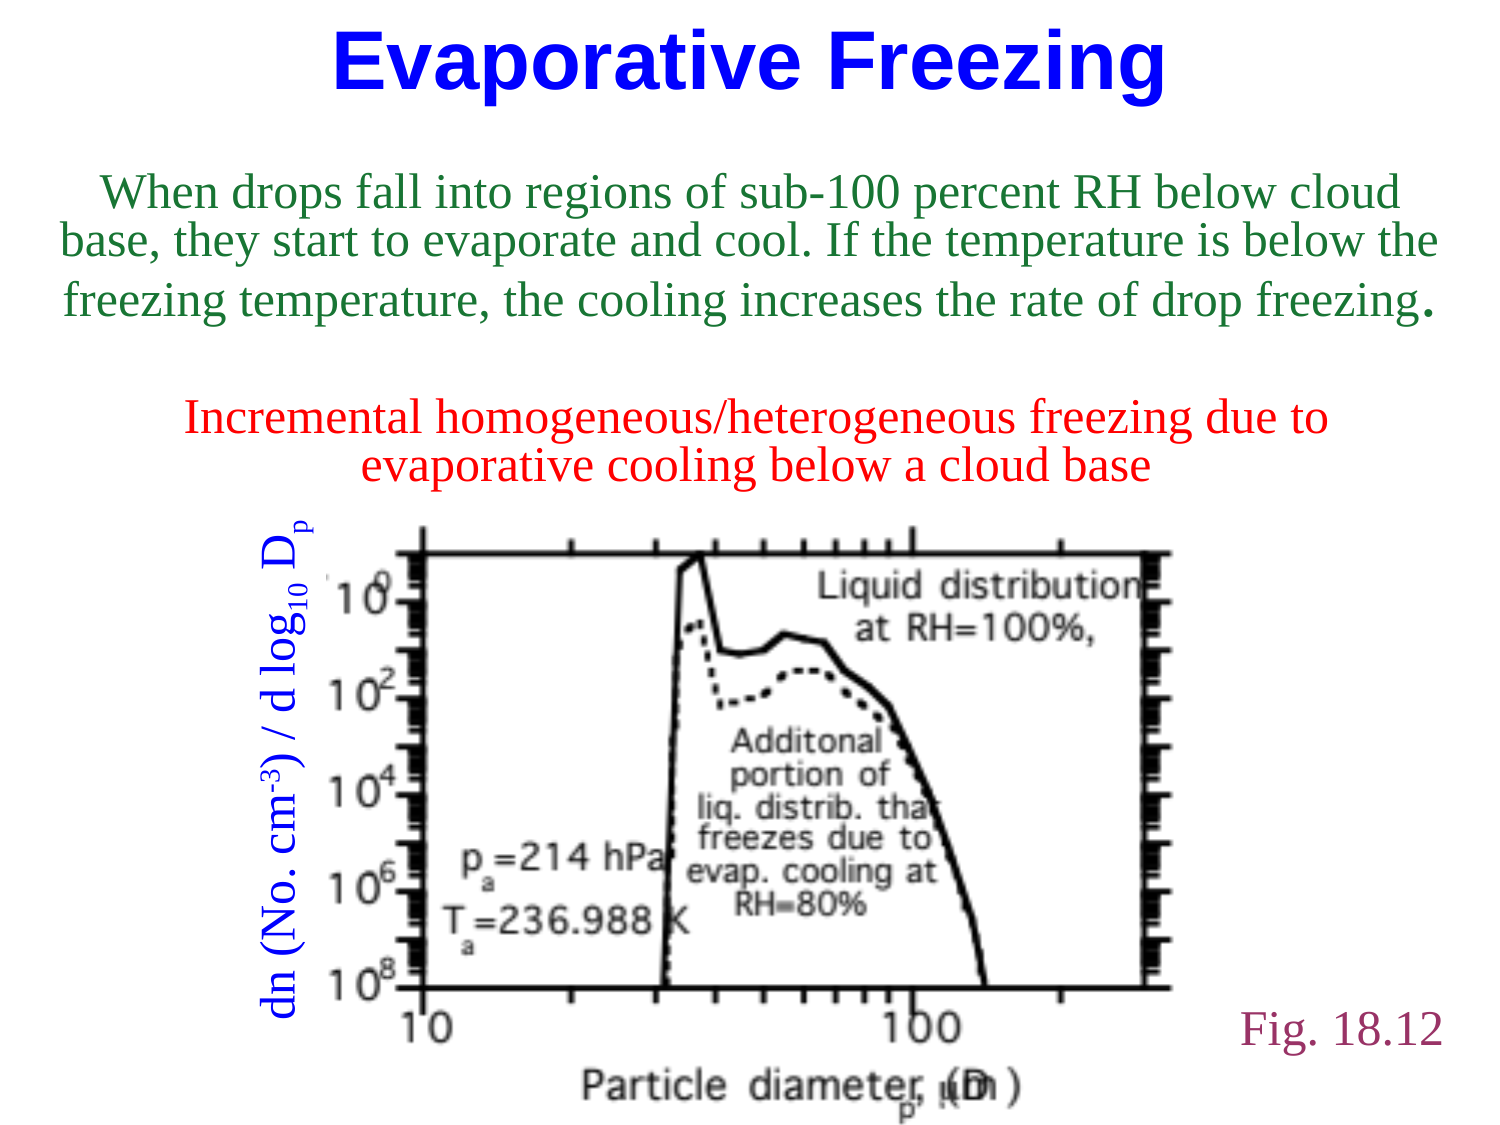

# Evaporative Freezing
When drops fall into regions of sub-100 percent RH below cloud base, they start to evaporate and cool. If the temperature is below the freezing temperature, the cooling increases the rate of drop freezing.
Incremental homogeneous/heterogeneous freezing due to evaporative cooling below a cloud base
dn (No. cm-3) / d log10 Dp
Fig. 18.12